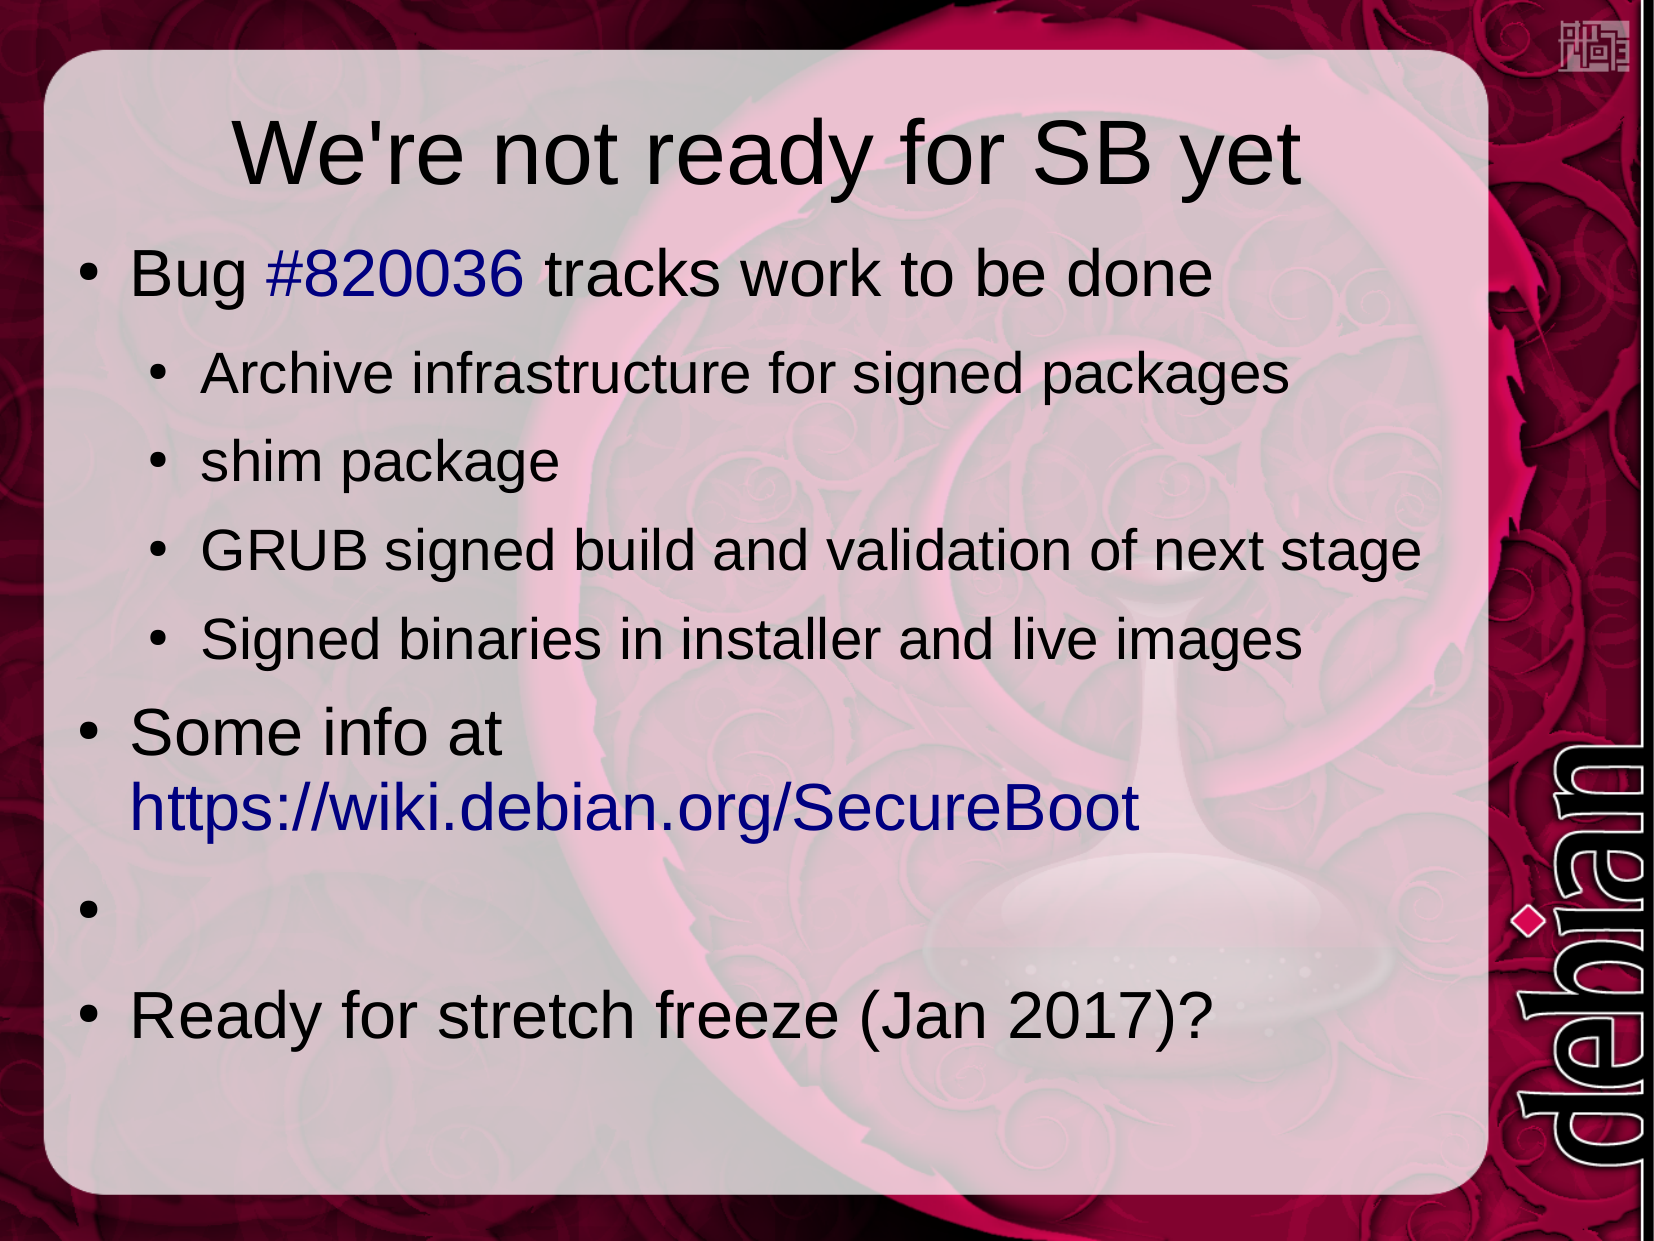

# We're not ready for SB yet
Bug #820036 tracks work to be done
Archive infrastructure for signed packages
shim package
GRUB signed build and validation of next stage
Signed binaries in installer and live images
Some info at https://wiki.debian.org/SecureBoot
Ready for stretch freeze (Jan 2017)?